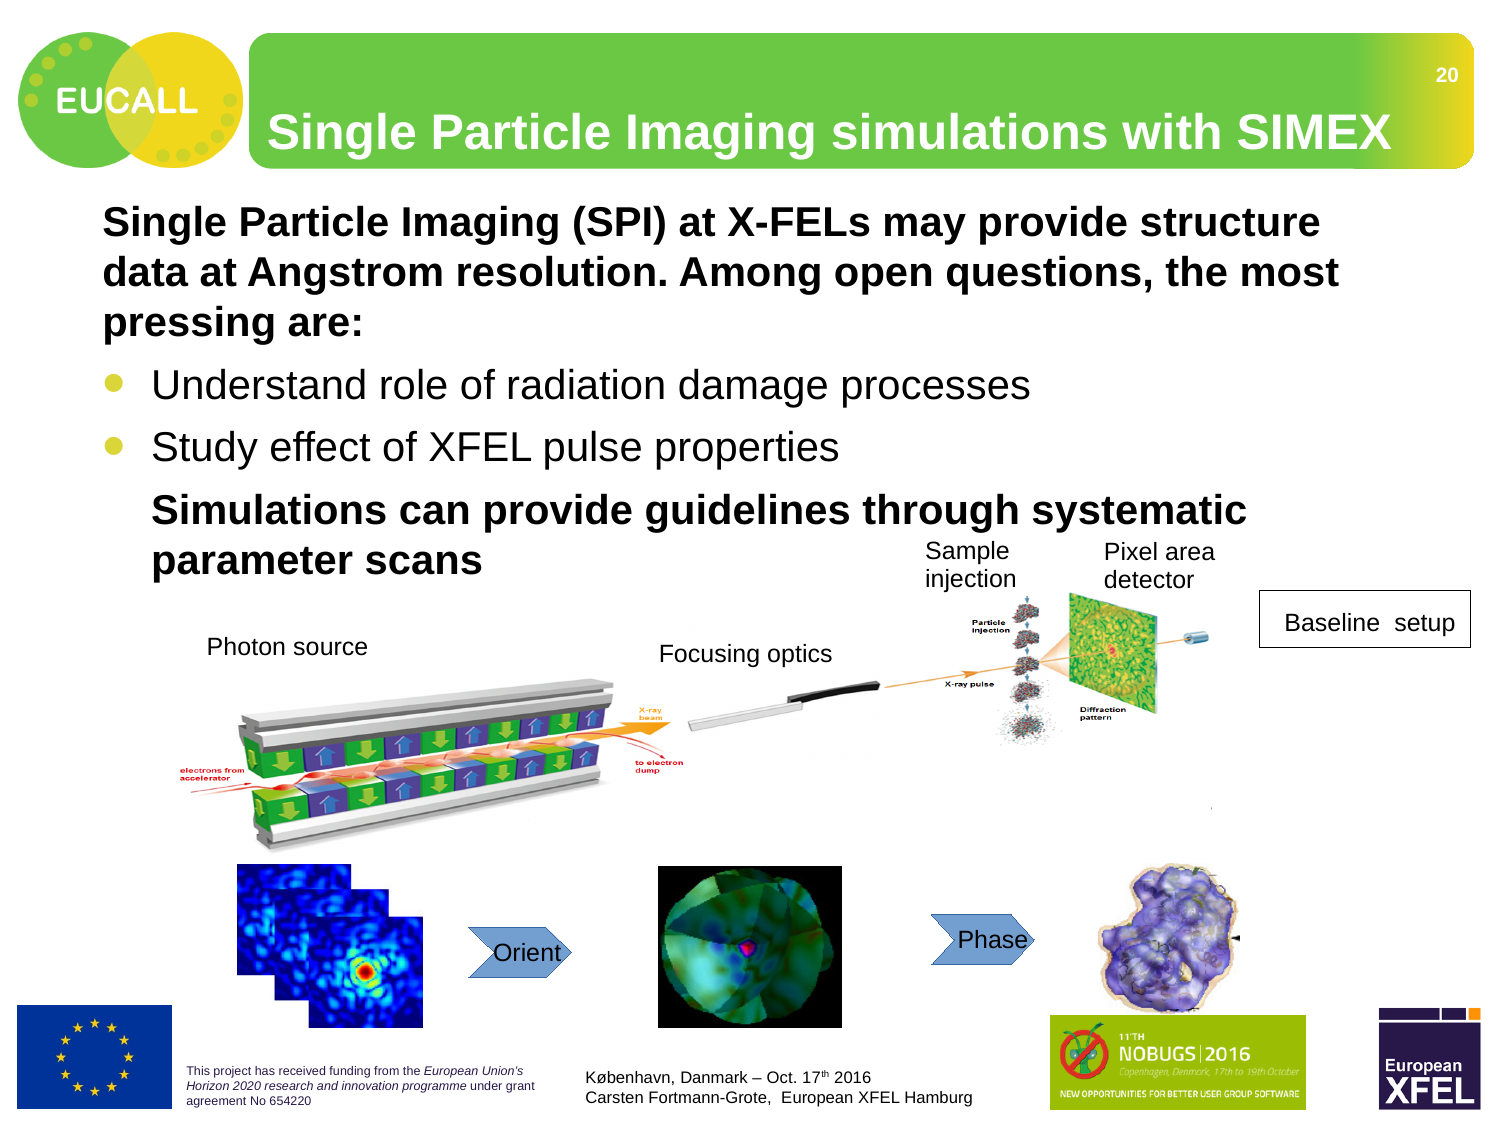

# Single Particle Imaging simulations with SIMEX
Single Particle Imaging (SPI) at X-FELs may provide structure data at Angstrom resolution. Among open questions, the most pressing are:
Understand role of radiation damage processes
Study effect of XFEL pulse properties
Simulations can provide guidelines through systematic parameter scans
Sample injection
Pixel area detector
 Baseline setup
Photon source
Focusing optics
 Phase
 Orient